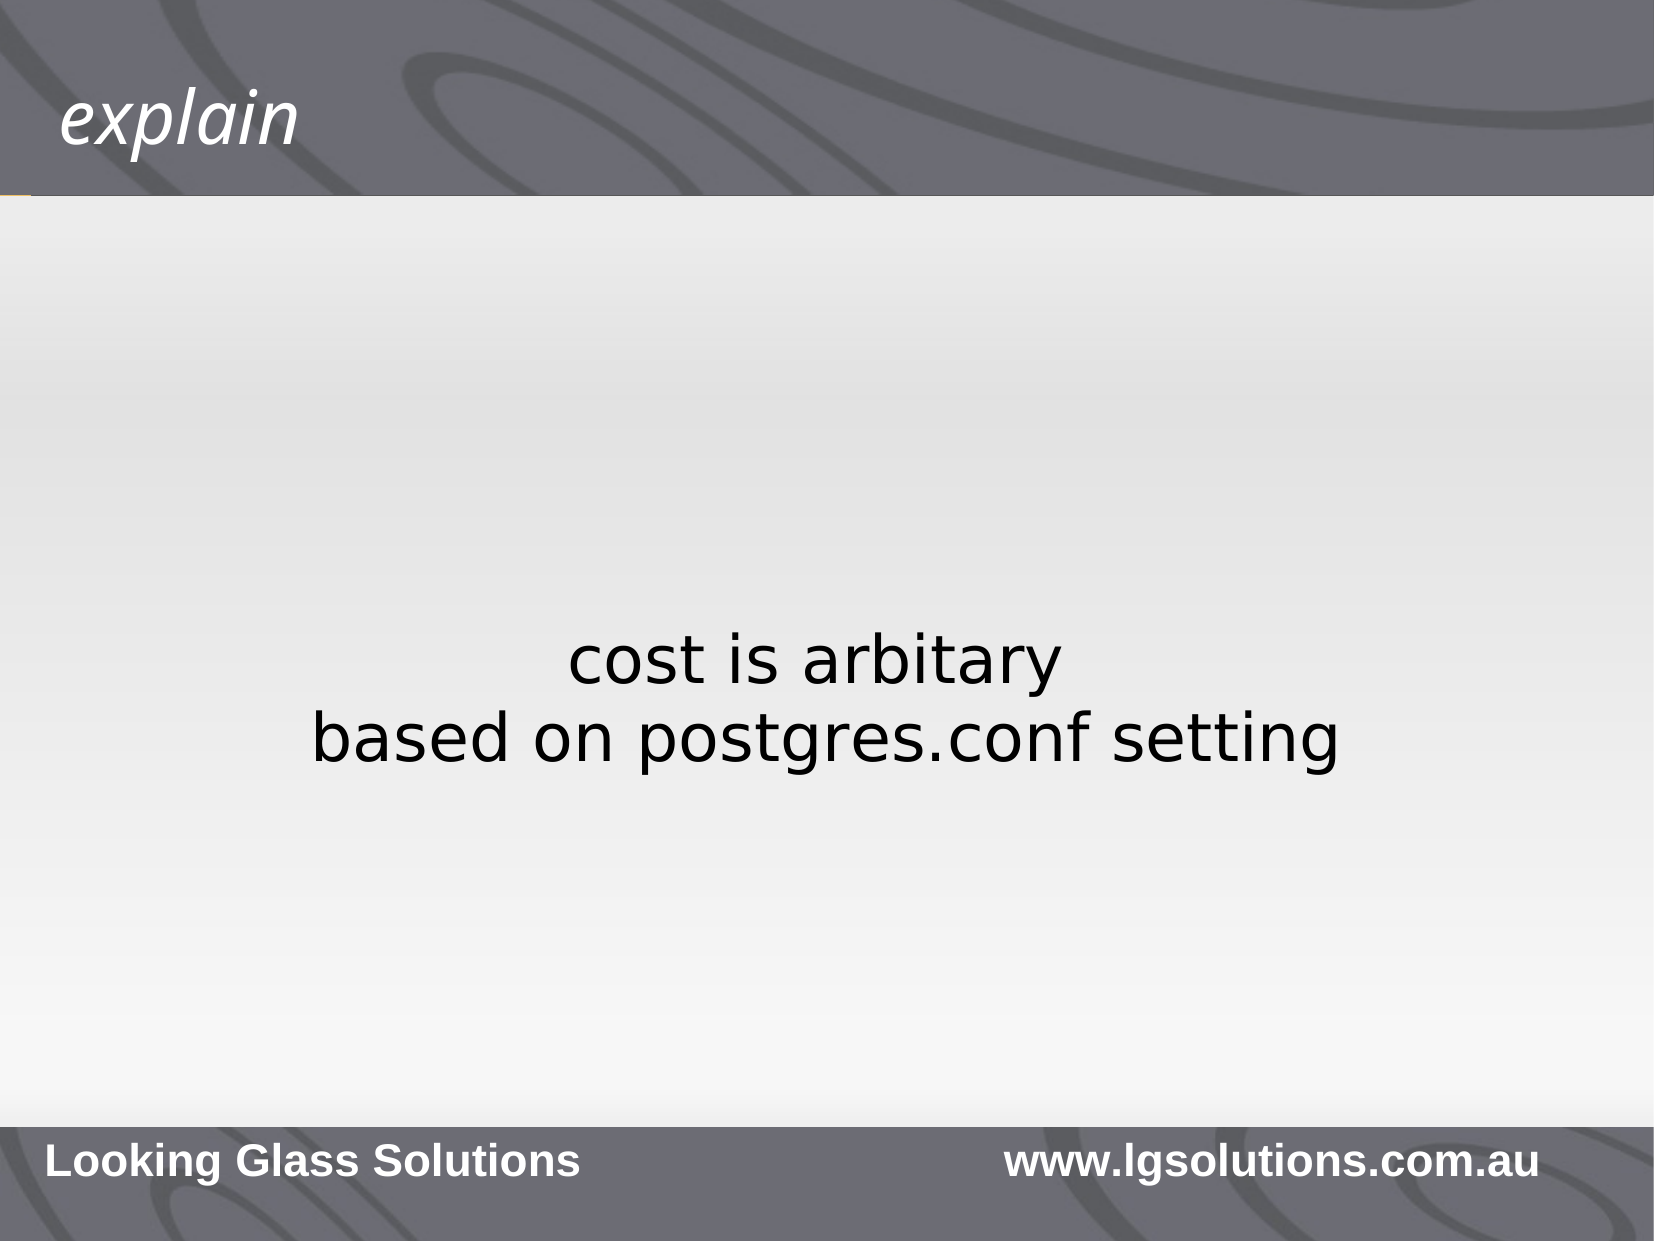

# explain
cost is arbitary
based on postgres.conf setting